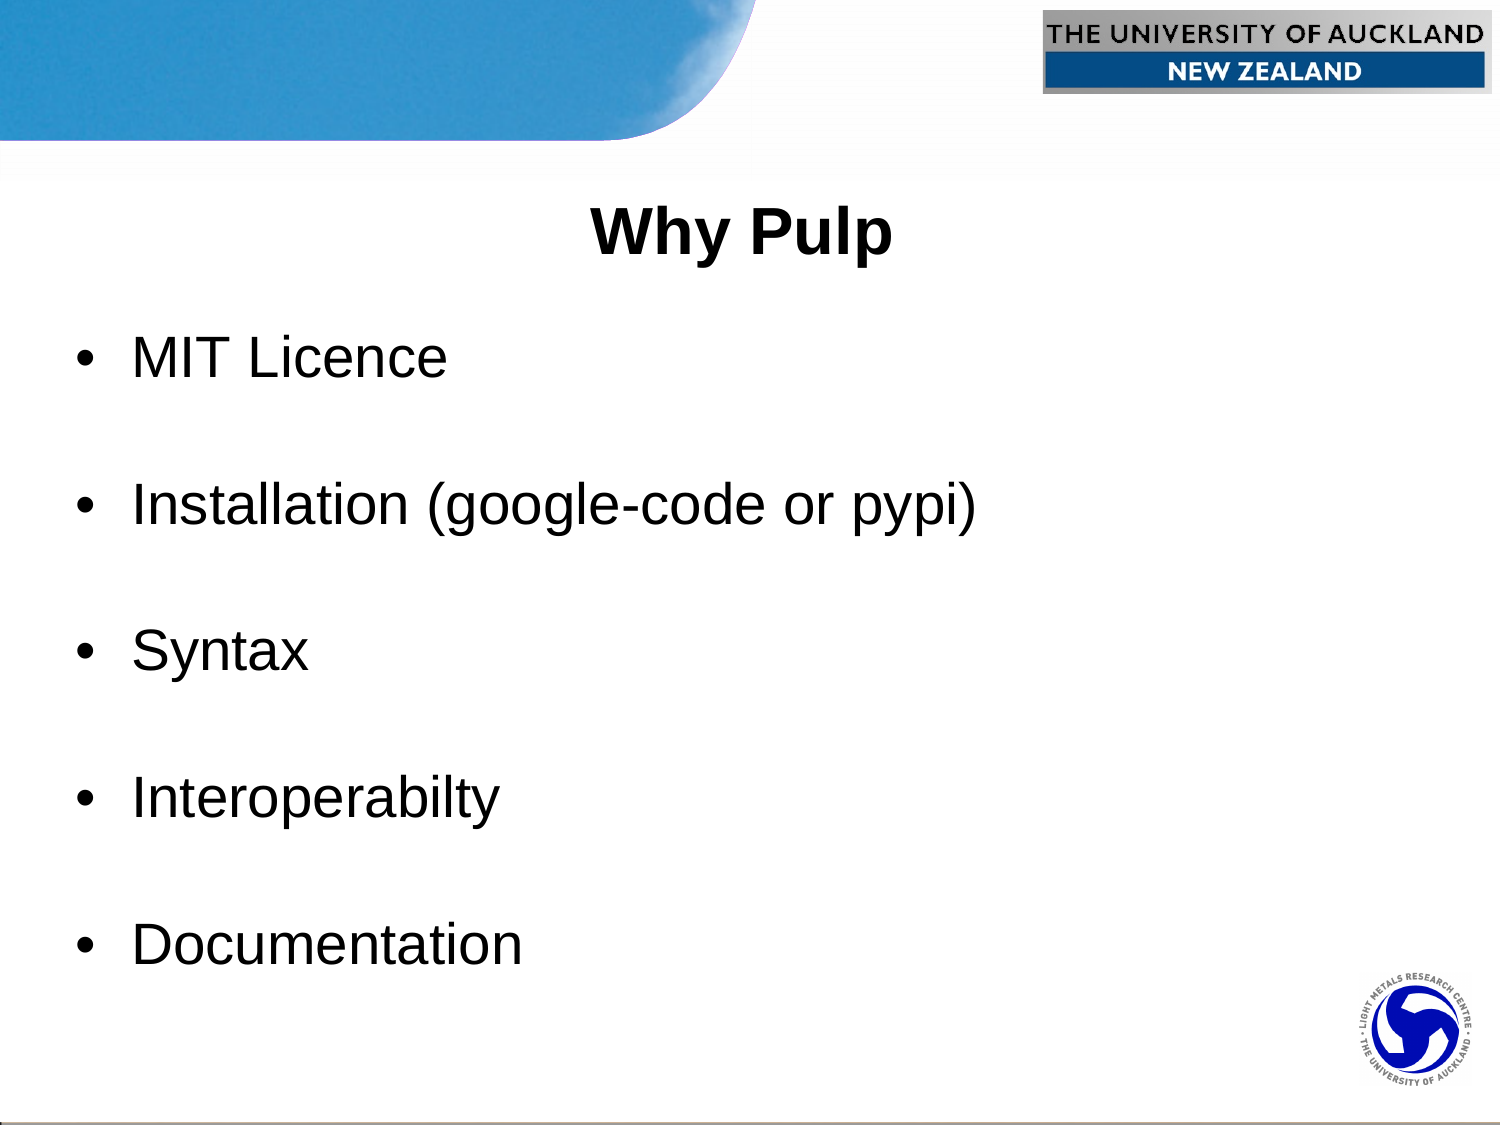

# Why Pulp
MIT Licence
Installation (google-code or pypi)
Syntax
Interoperabilty
Documentation